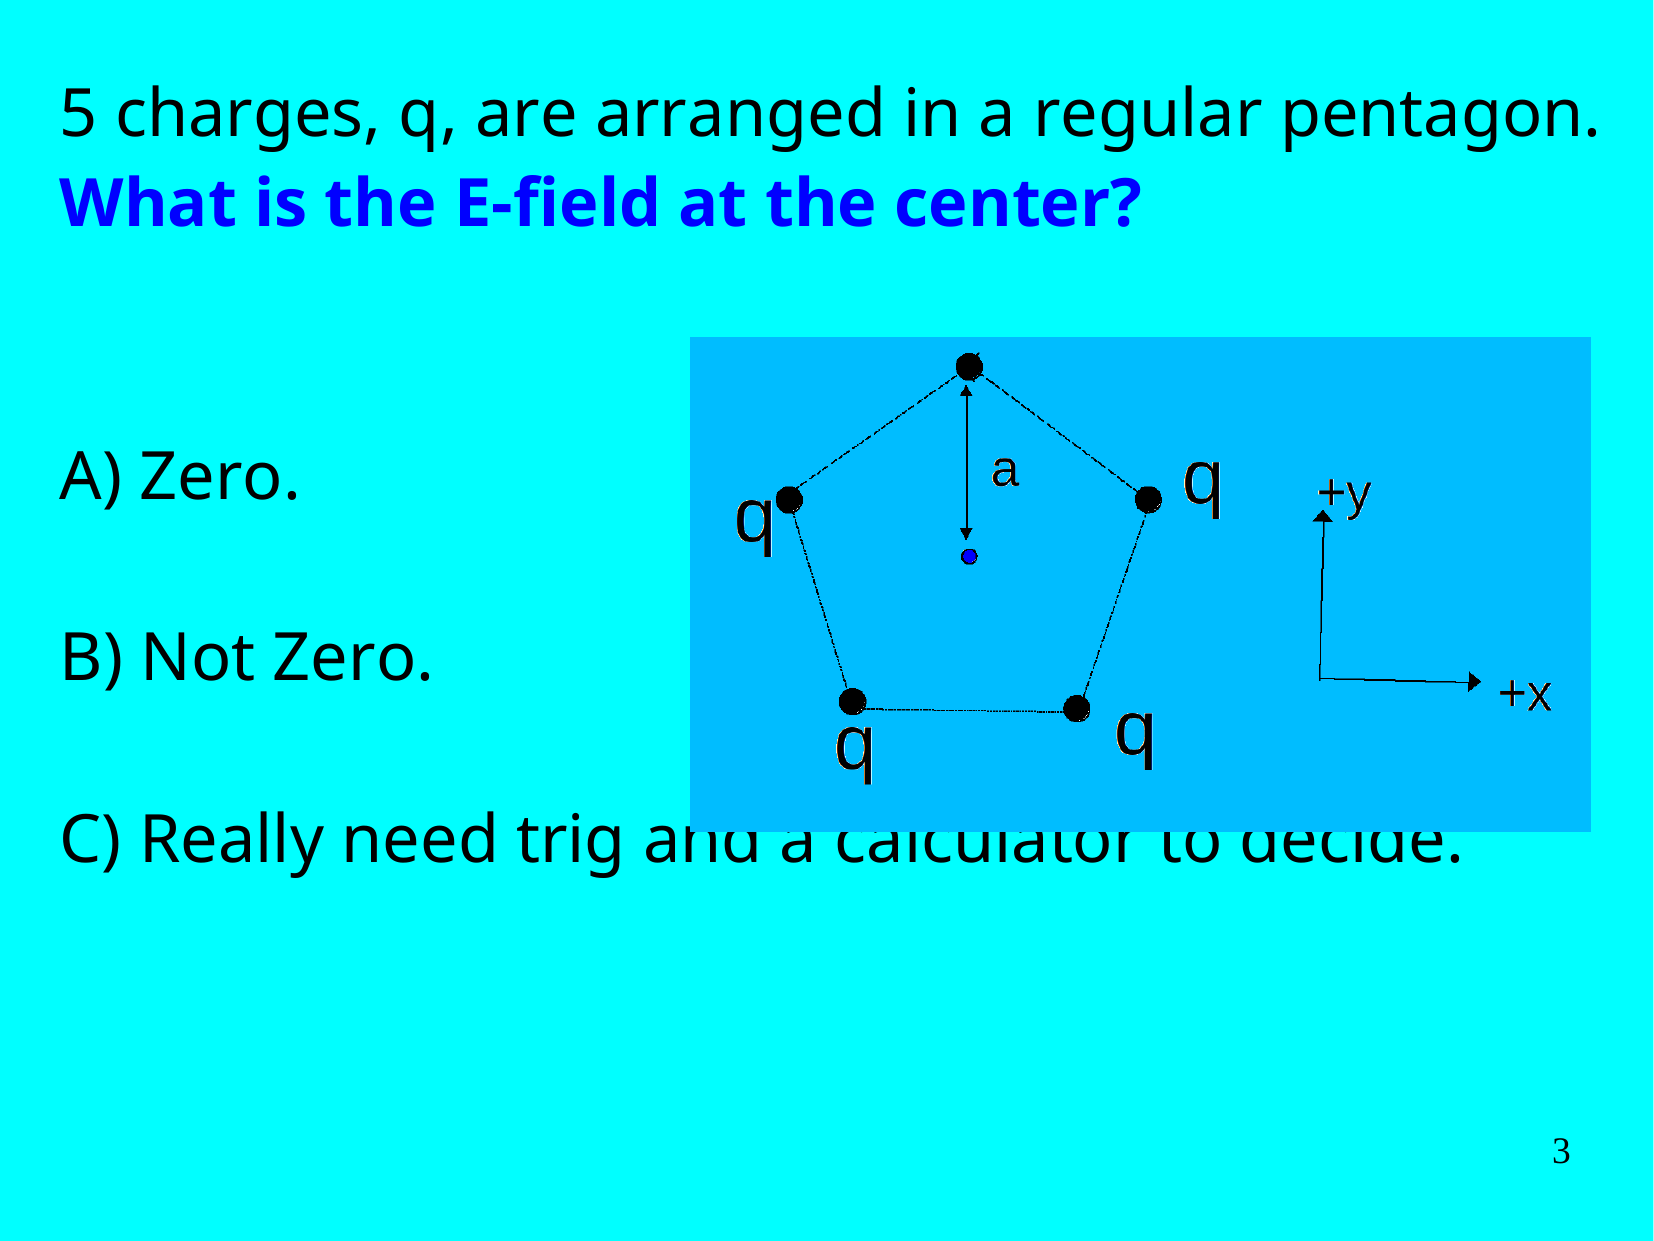

5 charges, q, are arranged in a regular pentagon.
What is the E-field at the center?
A) Zero.
B) Not Zero.
C) Really need trig and a calculator to decide.
3